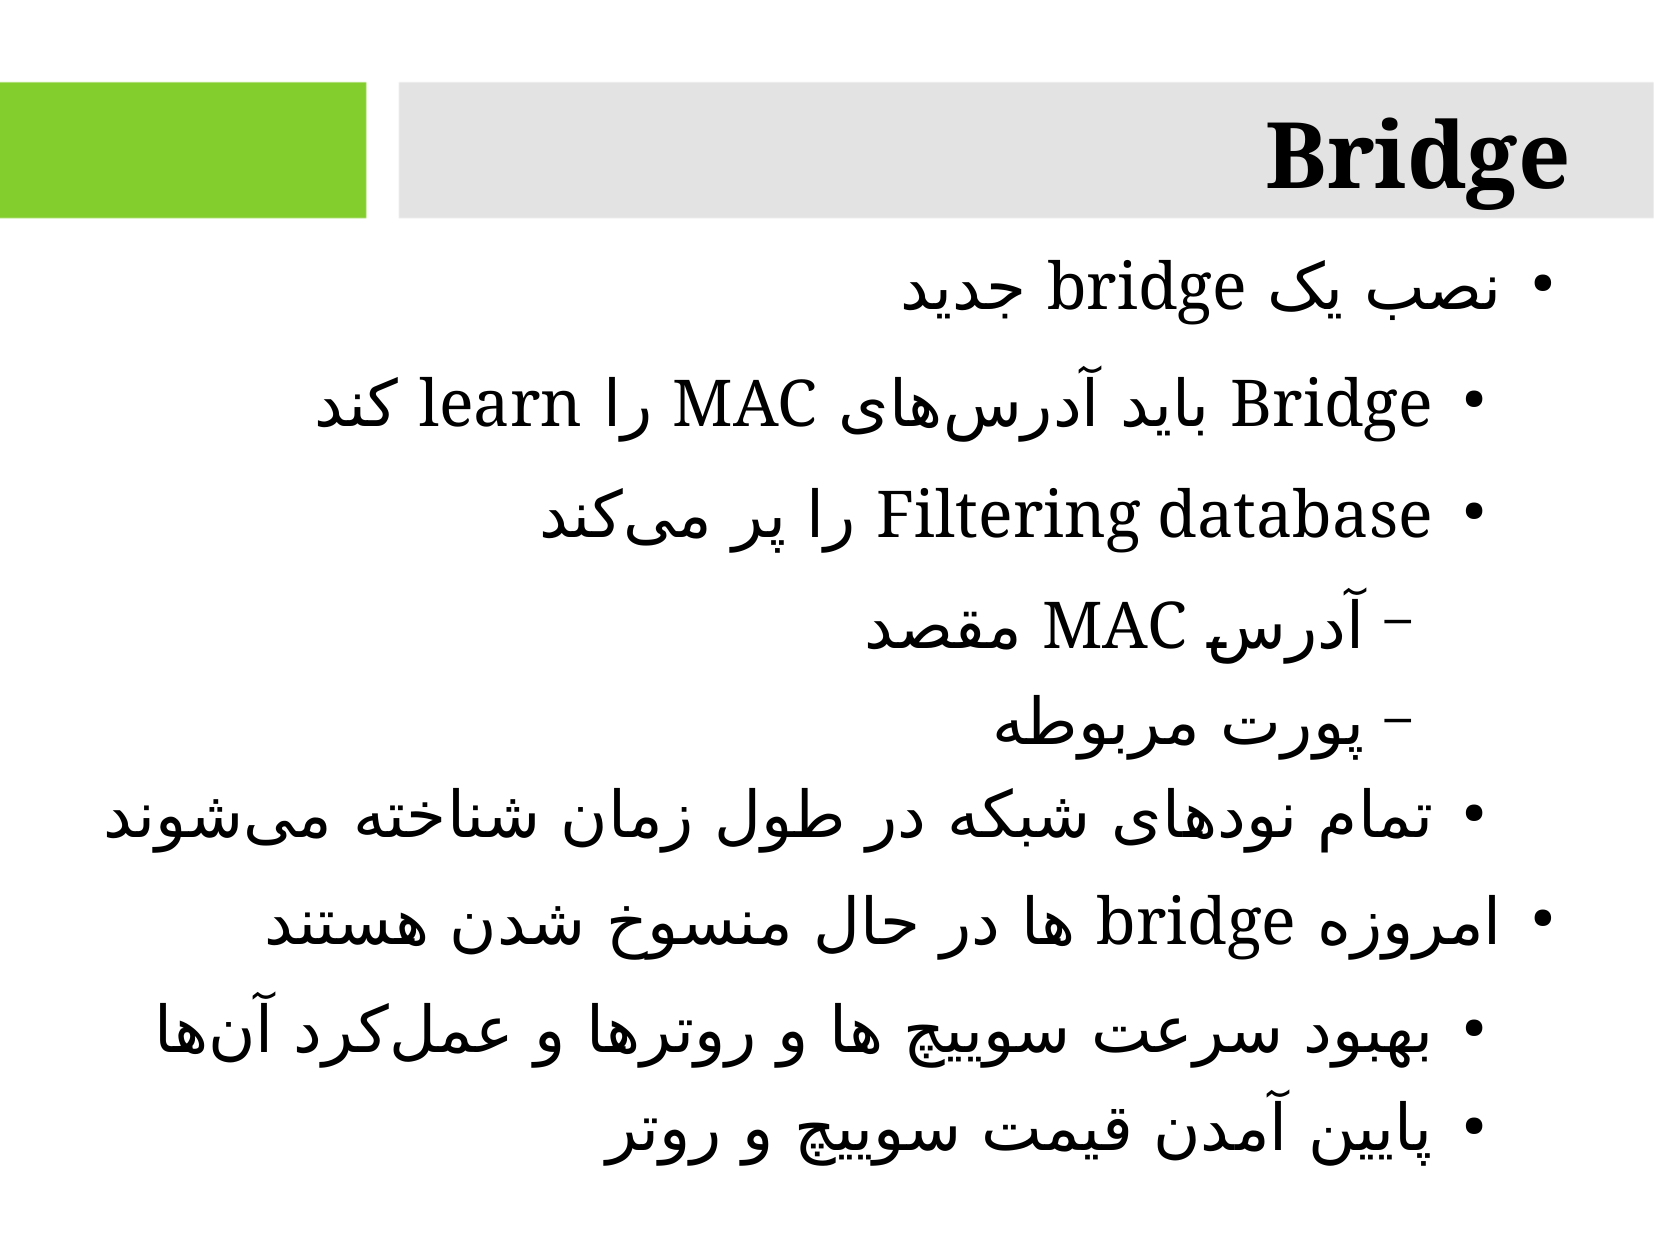

# Bridge
نصب یک bridge جدید
Bridge باید آدرس‌های MAC را learn کند
Filtering database را پر می‌کند
آدرس MAC مقصد
پورت مربوطه
تمام نودهای شبکه در طول زمان شناخته می‌شوند
امروزه bridge ها در حال منسوخ شدن هستند
بهبود سرعت سوییچ ها و روترها و عمل‌کرد آن‌ها
پایین آمدن قیمت سوییچ و روتر